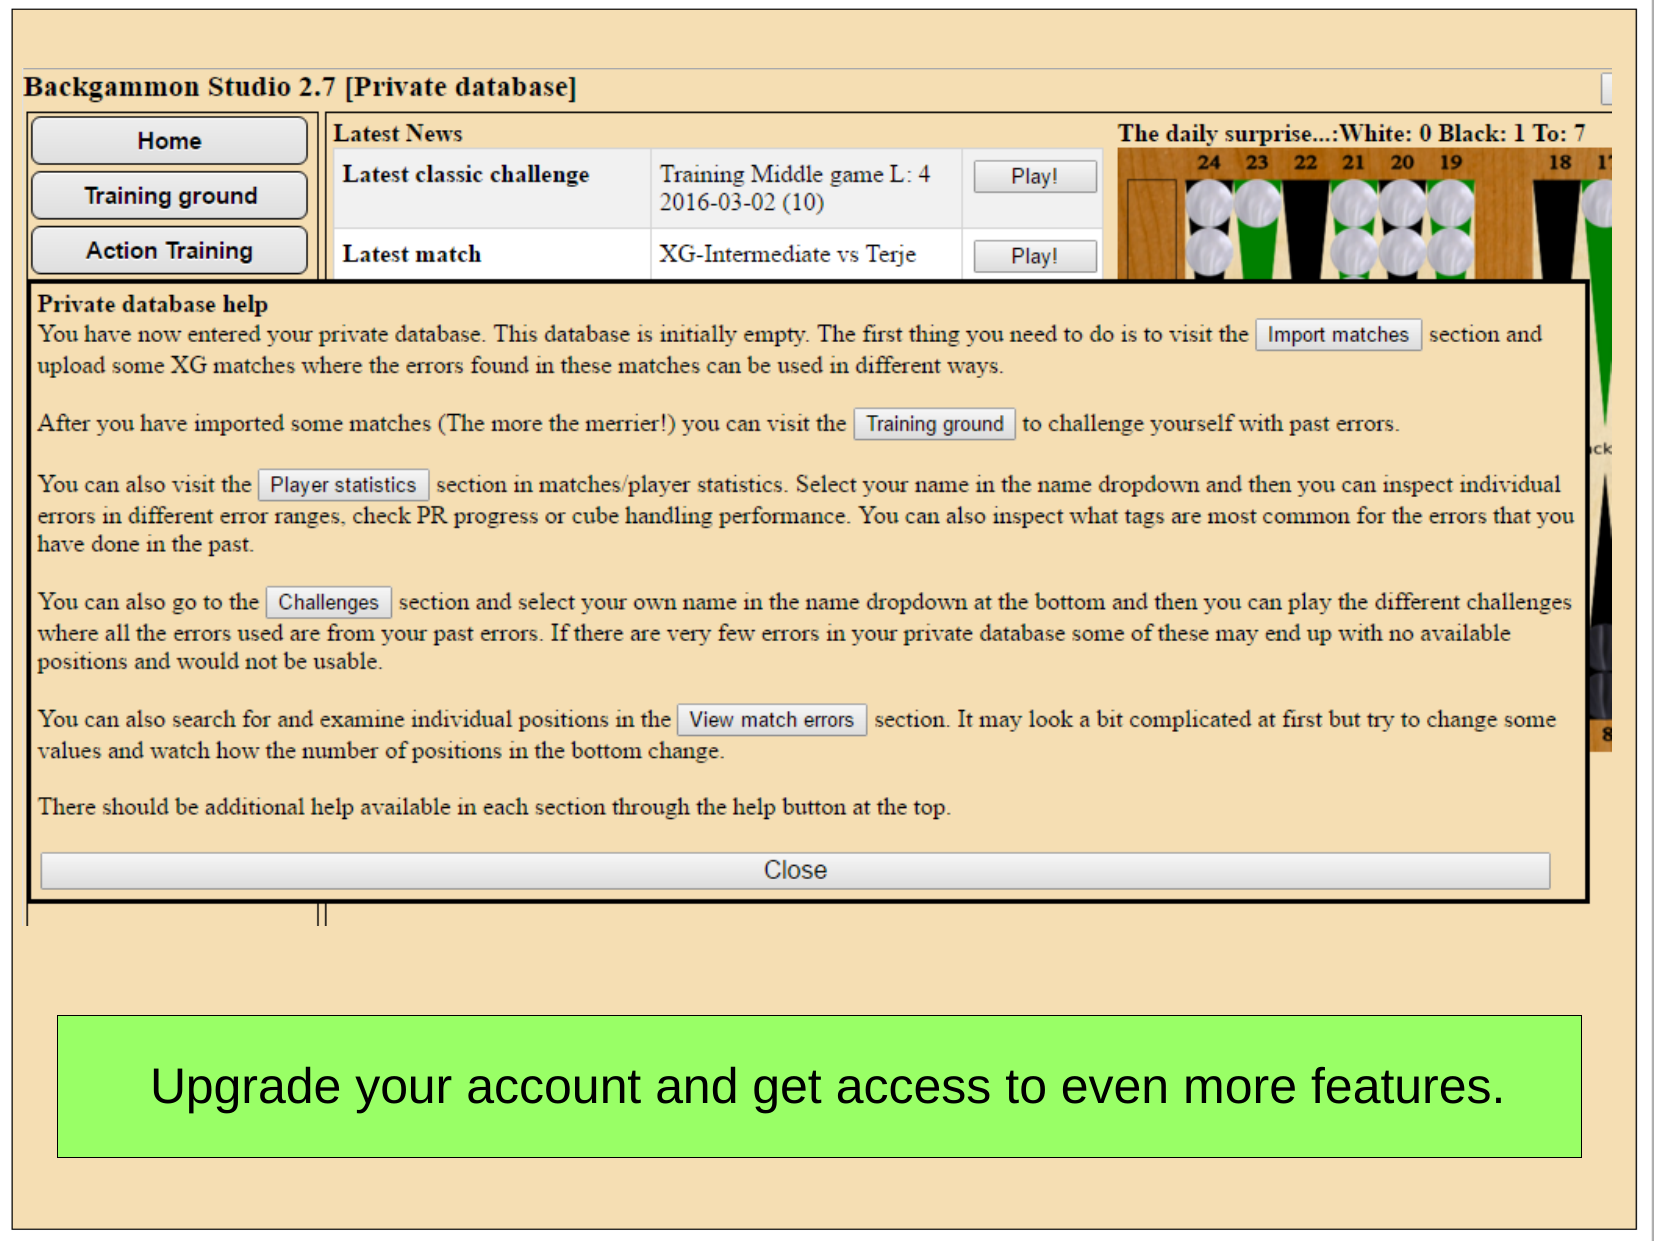

# Backgammon Studio
Upgrade your account and get access to even more features.